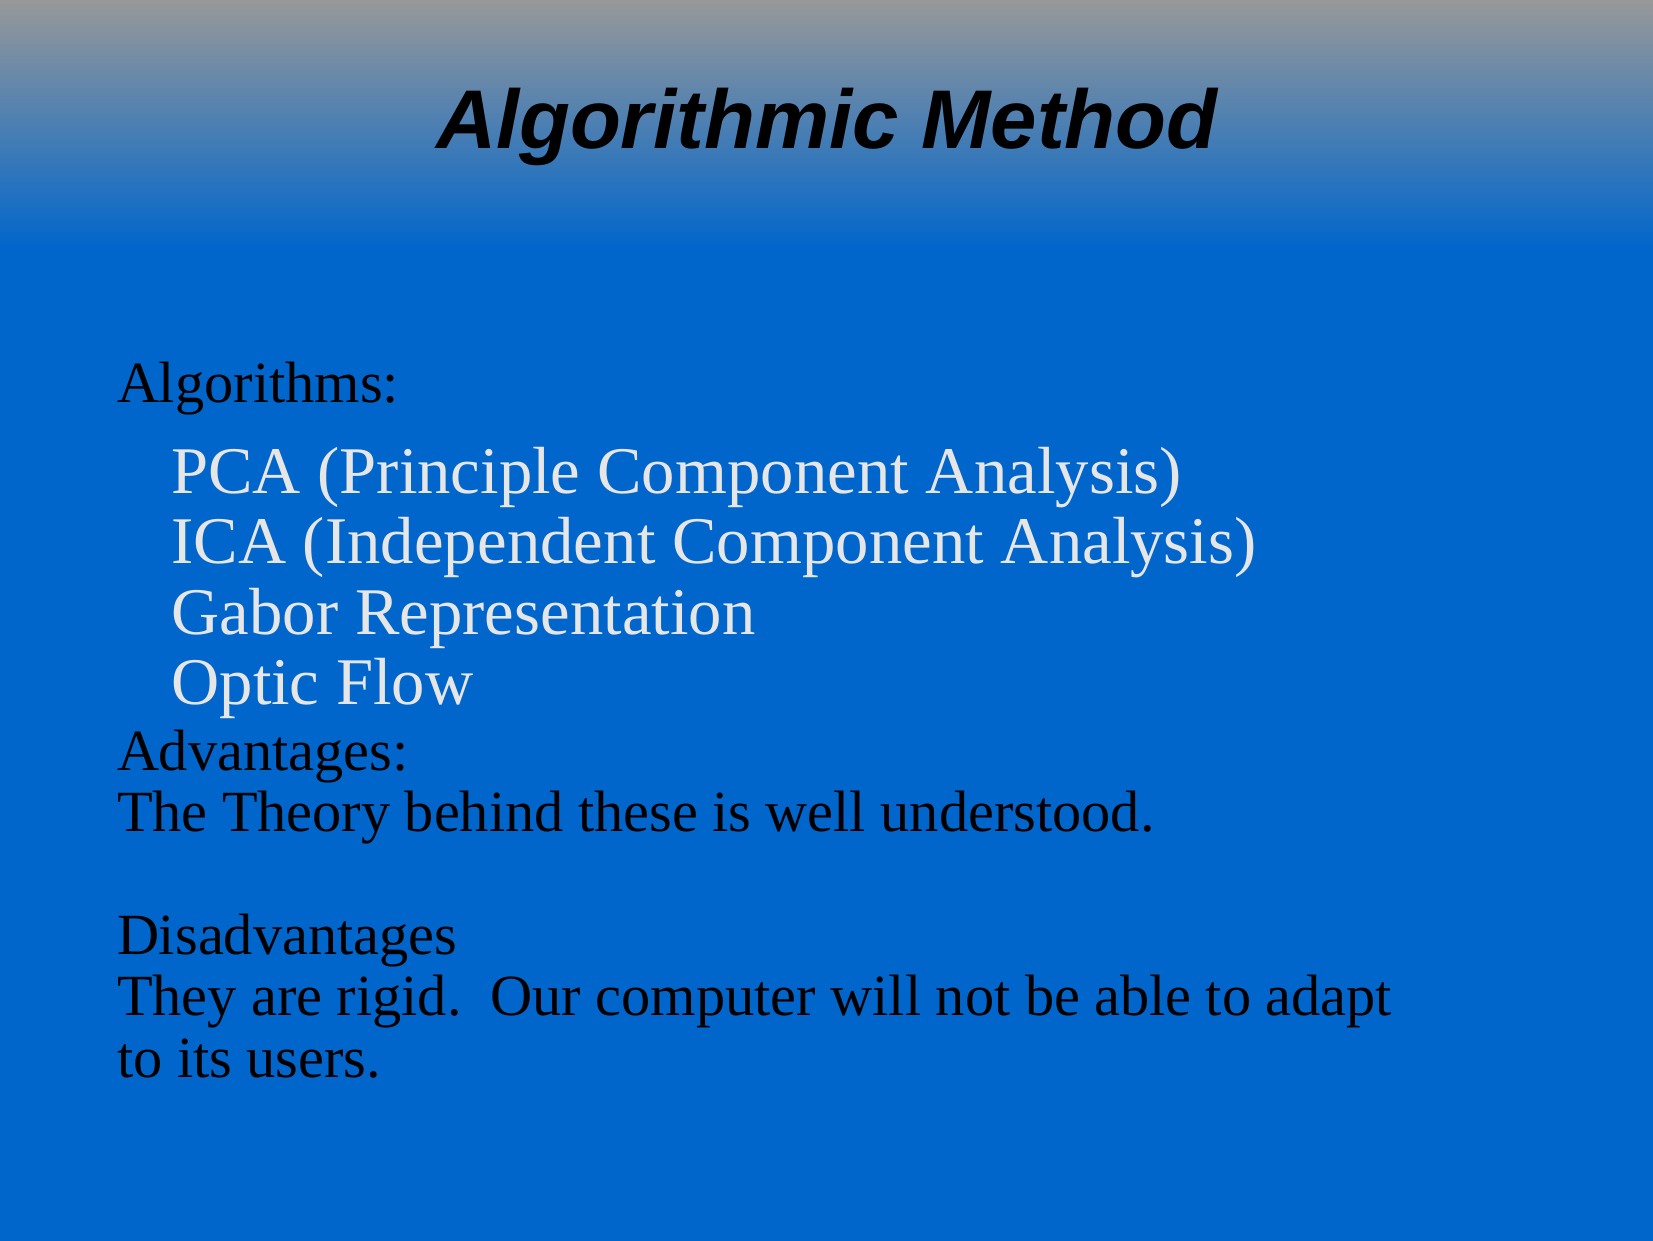

# Algorithmic Method
Algorithms:
Advantages:
The Theory behind these is well understood.
Disadvantages
They are rigid. Our computer will not be able to adapt to its users.
PCA (Principle Component Analysis)
ICA (Independent Component Analysis)
Gabor Representation
Optic Flow